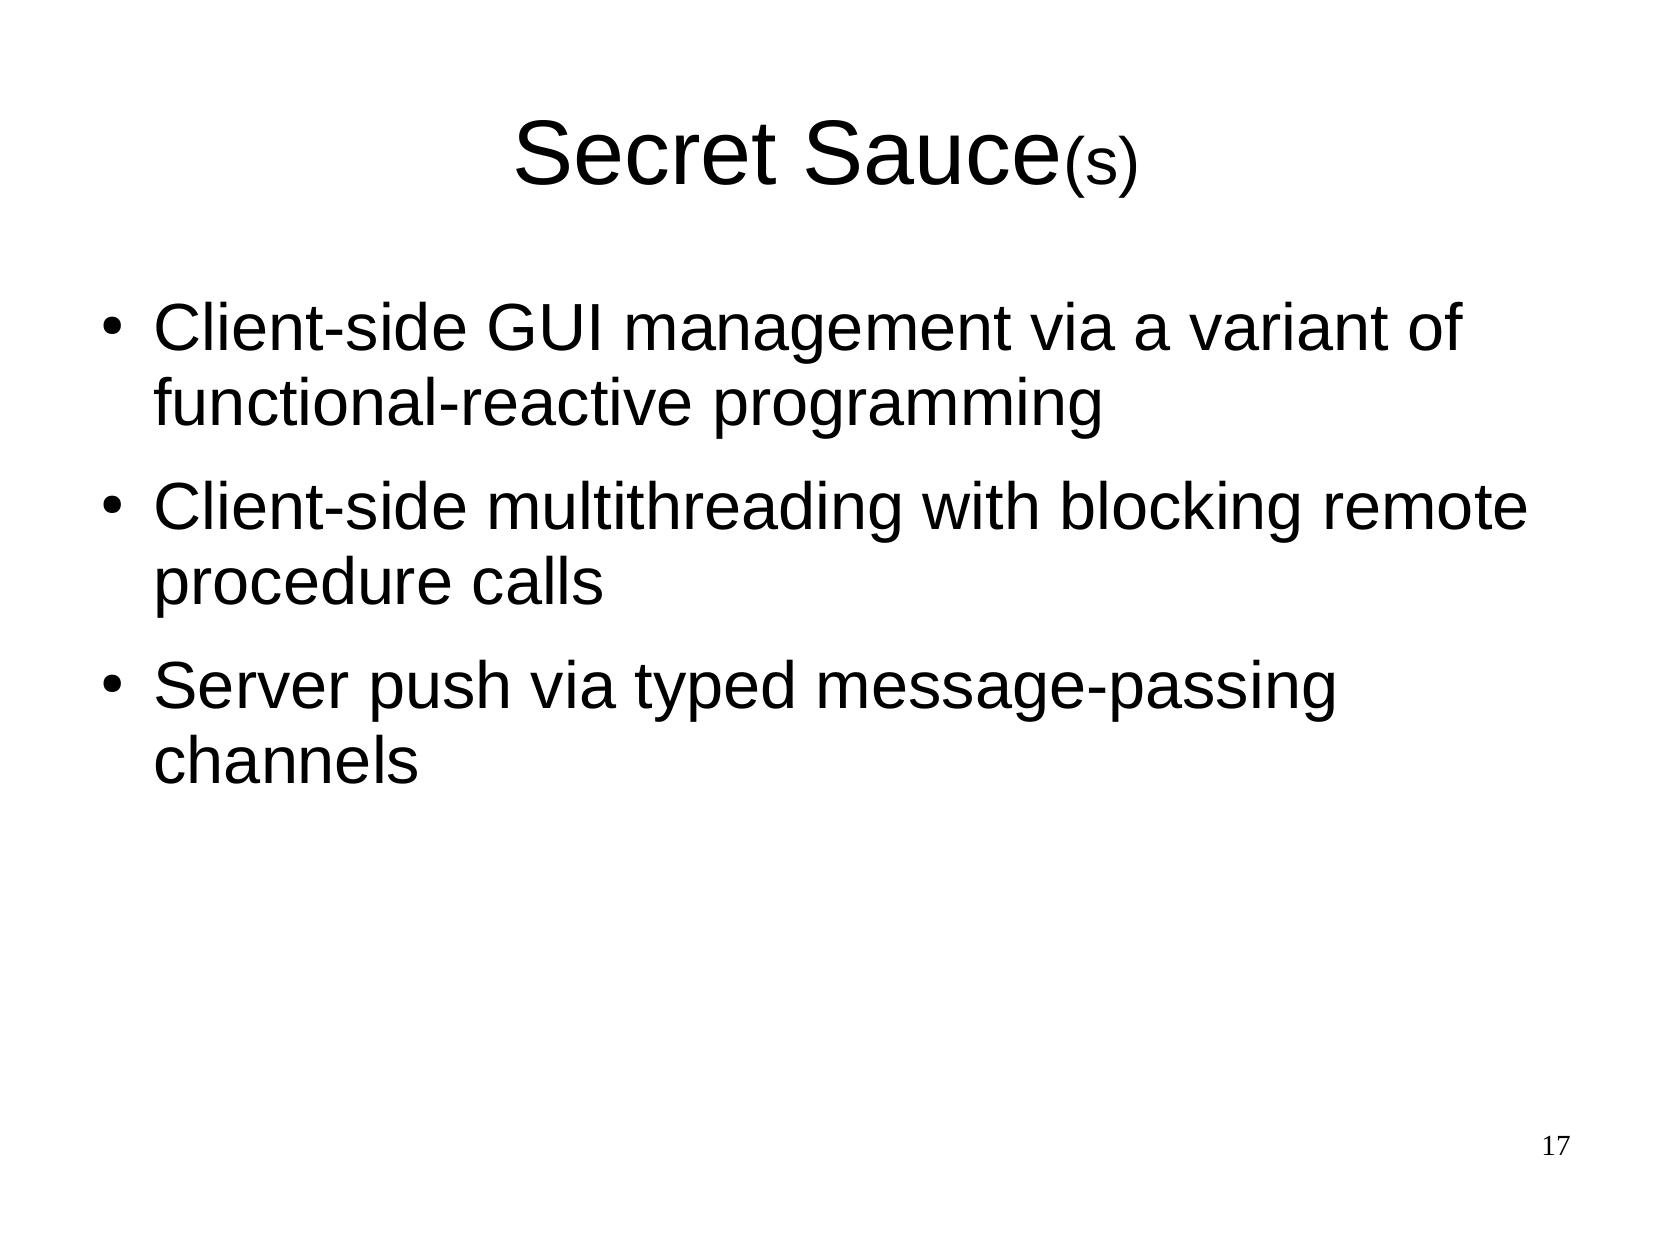

# Secret Sauce(s)
Client-side GUI management via a variant of functional-reactive programming
Client-side multithreading with blocking remote procedure calls
Server push via typed message-passing channels
17